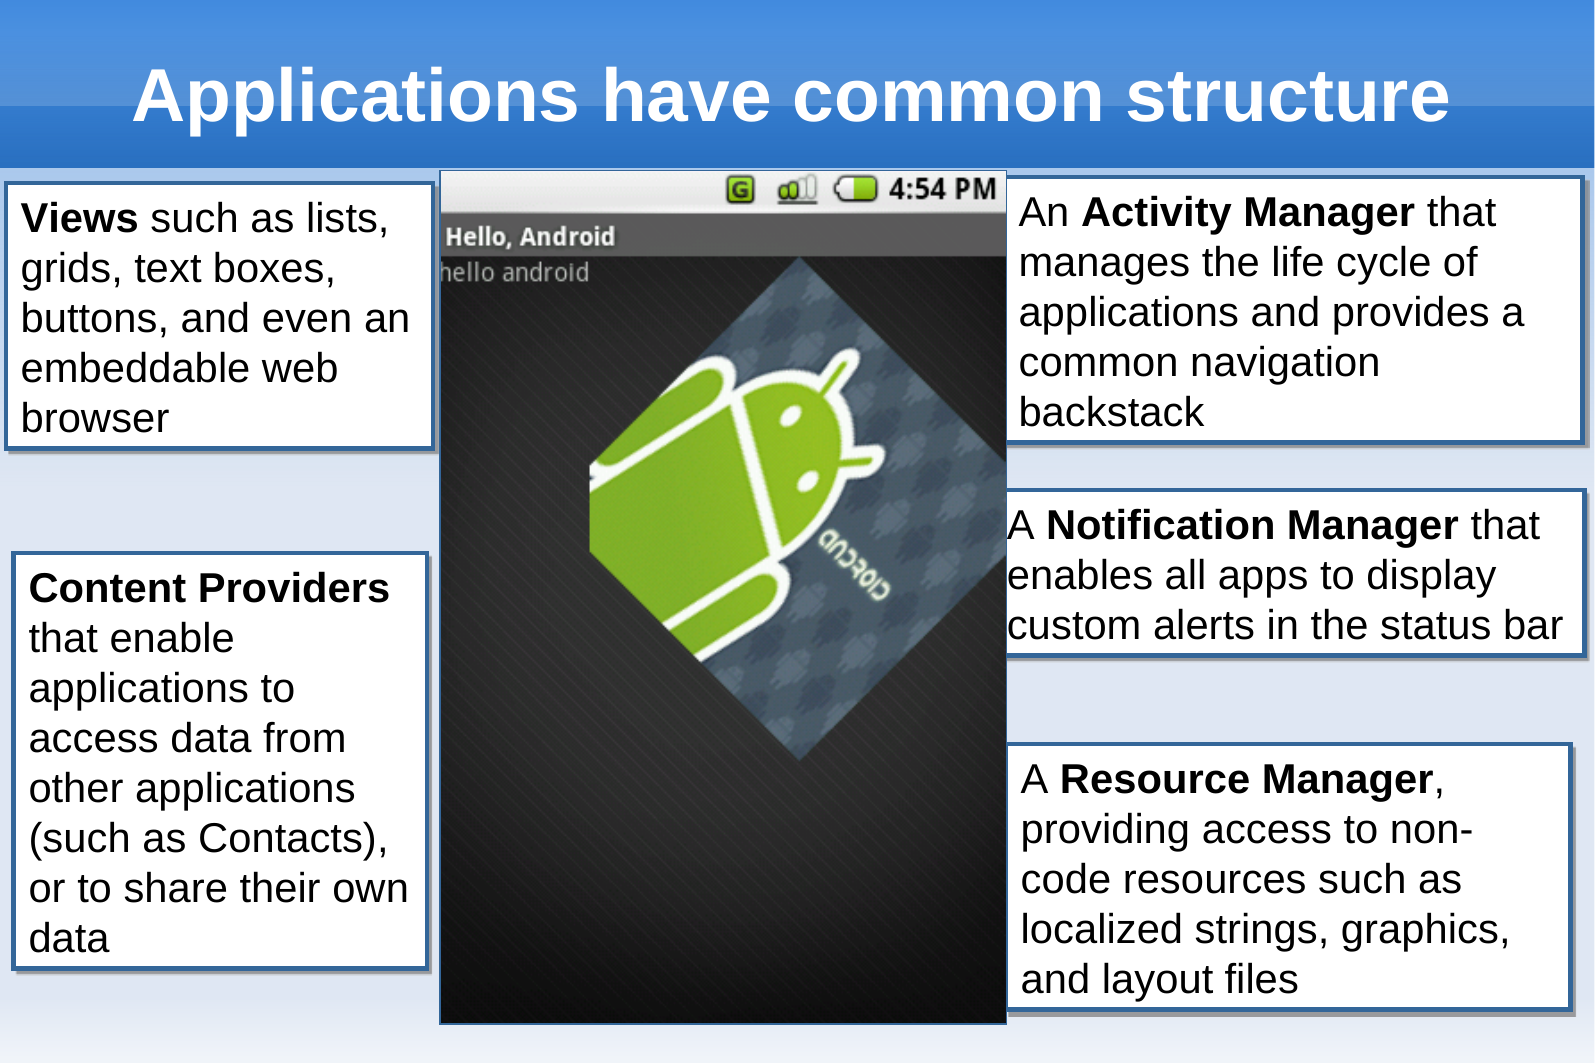

# Applications have common structure
An Activity Manager that manages the life cycle of applications and provides a common navigation backstack
Views such as lists, grids, text boxes, buttons, and even an embeddable web browser
A Notification Manager that enables all apps to display custom alerts in the status bar
Content Providers that enable applications to access data from other applications (such as Contacts), or to share their own data
A Resource Manager, providing access to non-code resources such as localized strings, graphics, and layout files